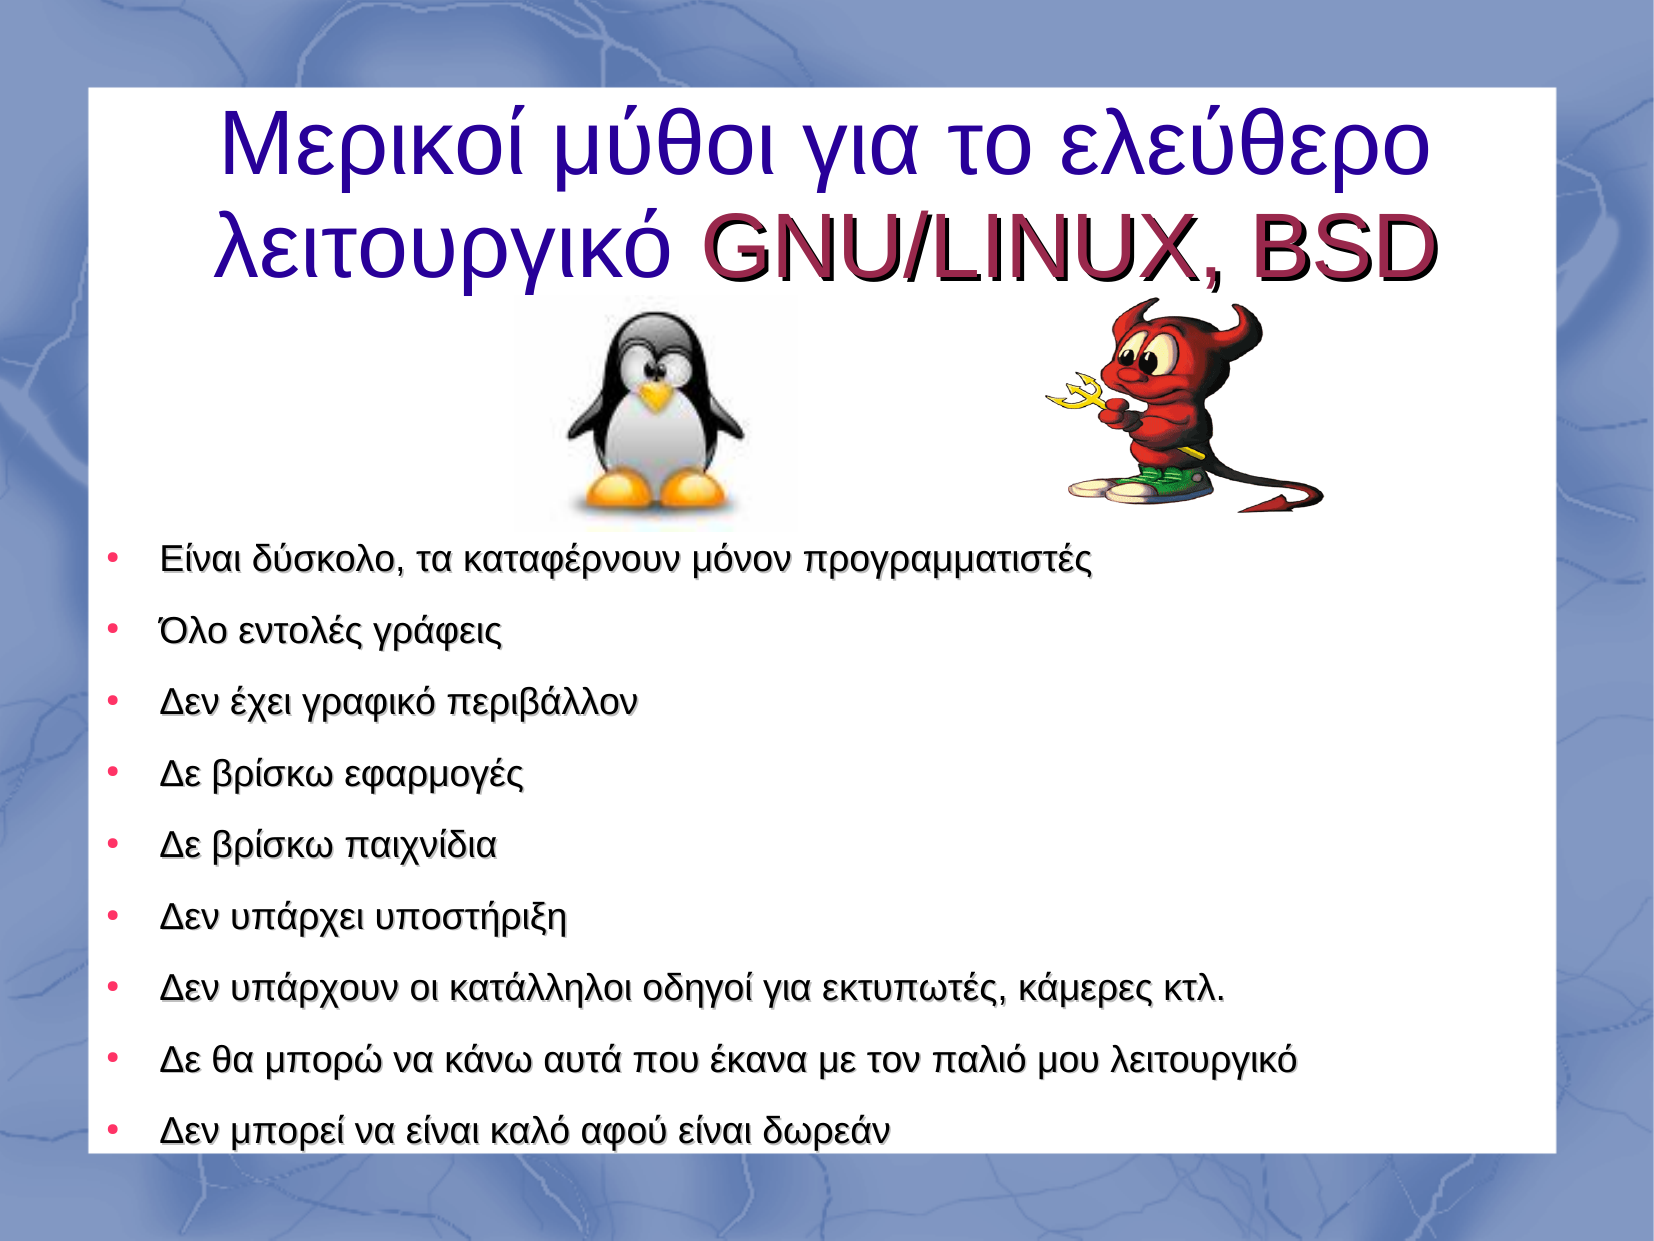

# Μερικοί μύθοι για το ελεύθερο λειτουργικό GNU/LINUX, BSD
Είναι δύσκολο, τα καταφέρνουν μόνον προγραμματιστές
Όλο εντολές γράφεις
Δεν έχει γραφικό περιβάλλον
Δε βρίσκω εφαρμογές
Δε βρίσκω παιχνίδια
Δεν υπάρχει υποστήριξη
Δεν υπάρχουν οι κατάλληλοι οδηγοί για εκτυπωτές, κάμερες κτλ.
Δε θα μπορώ να κάνω αυτά που έκανα με τον παλιό μου λειτουργικό
Δεν μπορεί να είναι καλό αφού είναι δωρεάν